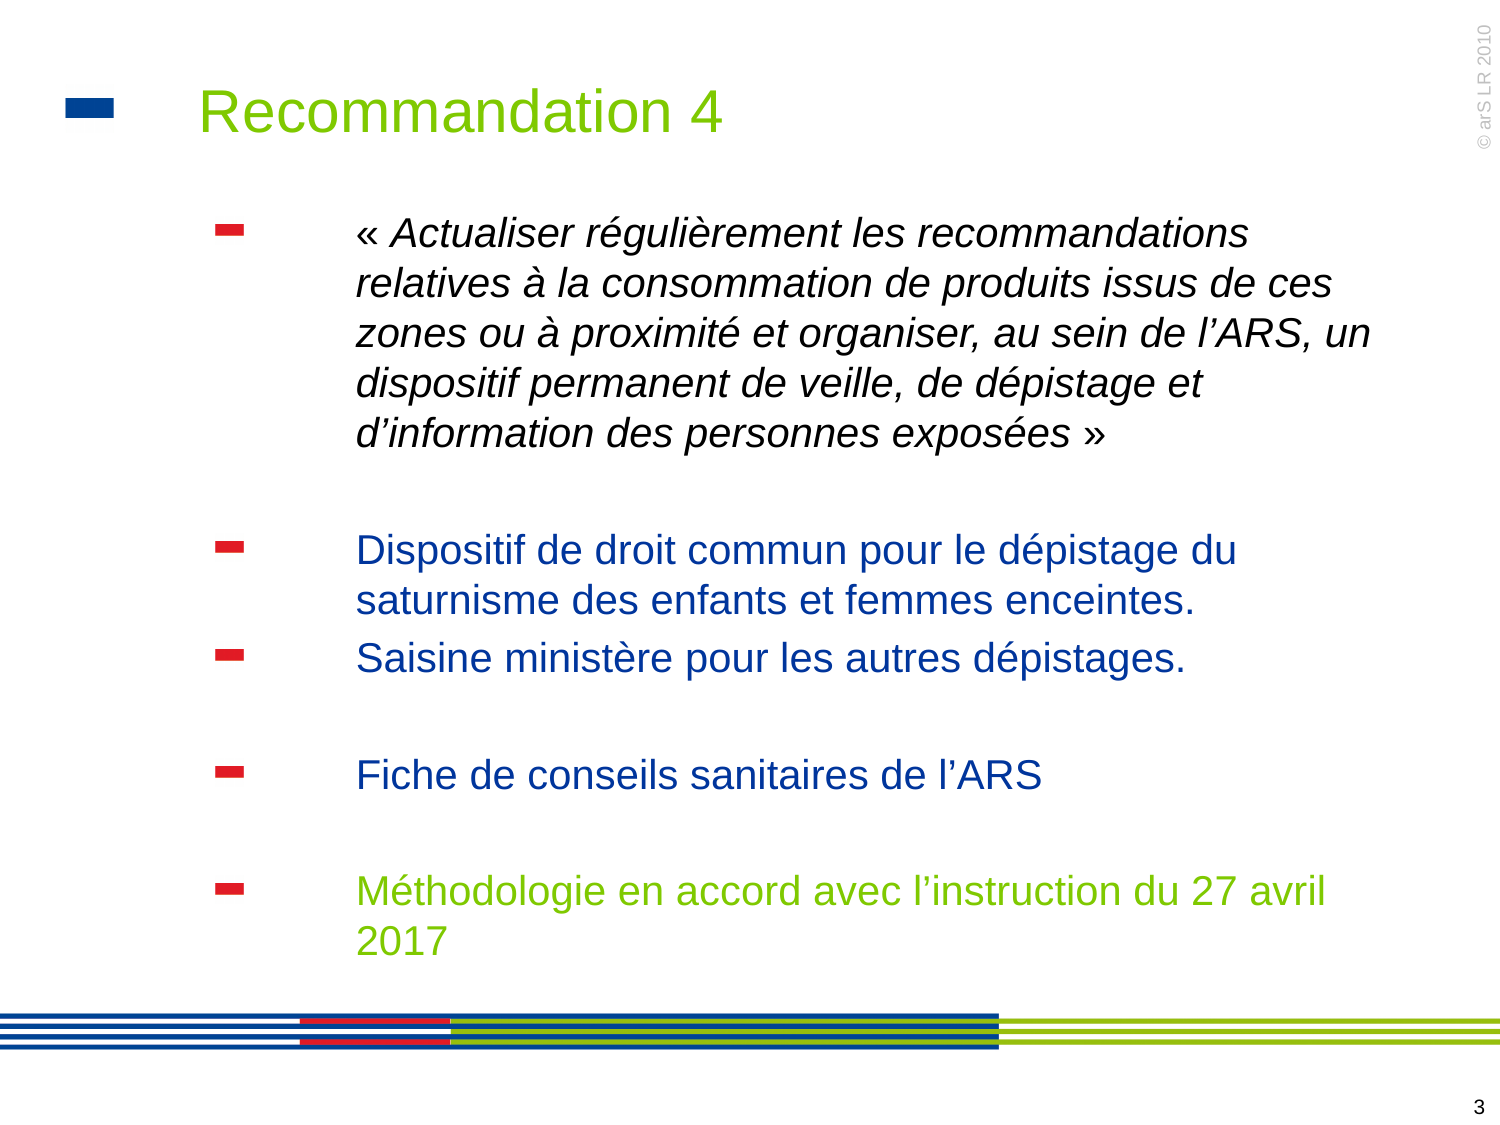

# Recommandation 4
« Actualiser régulièrement les recommandations relatives à la consommation de produits issus de ces zones ou à proximité et organiser, au sein de l’ARS, un dispositif permanent de veille, de dépistage et d’information des personnes exposées »
Dispositif de droit commun pour le dépistage du saturnisme des enfants et femmes enceintes.
Saisine ministère pour les autres dépistages.
Fiche de conseils sanitaires de l’ARS
Méthodologie en accord avec l’instruction du 27 avril 2017